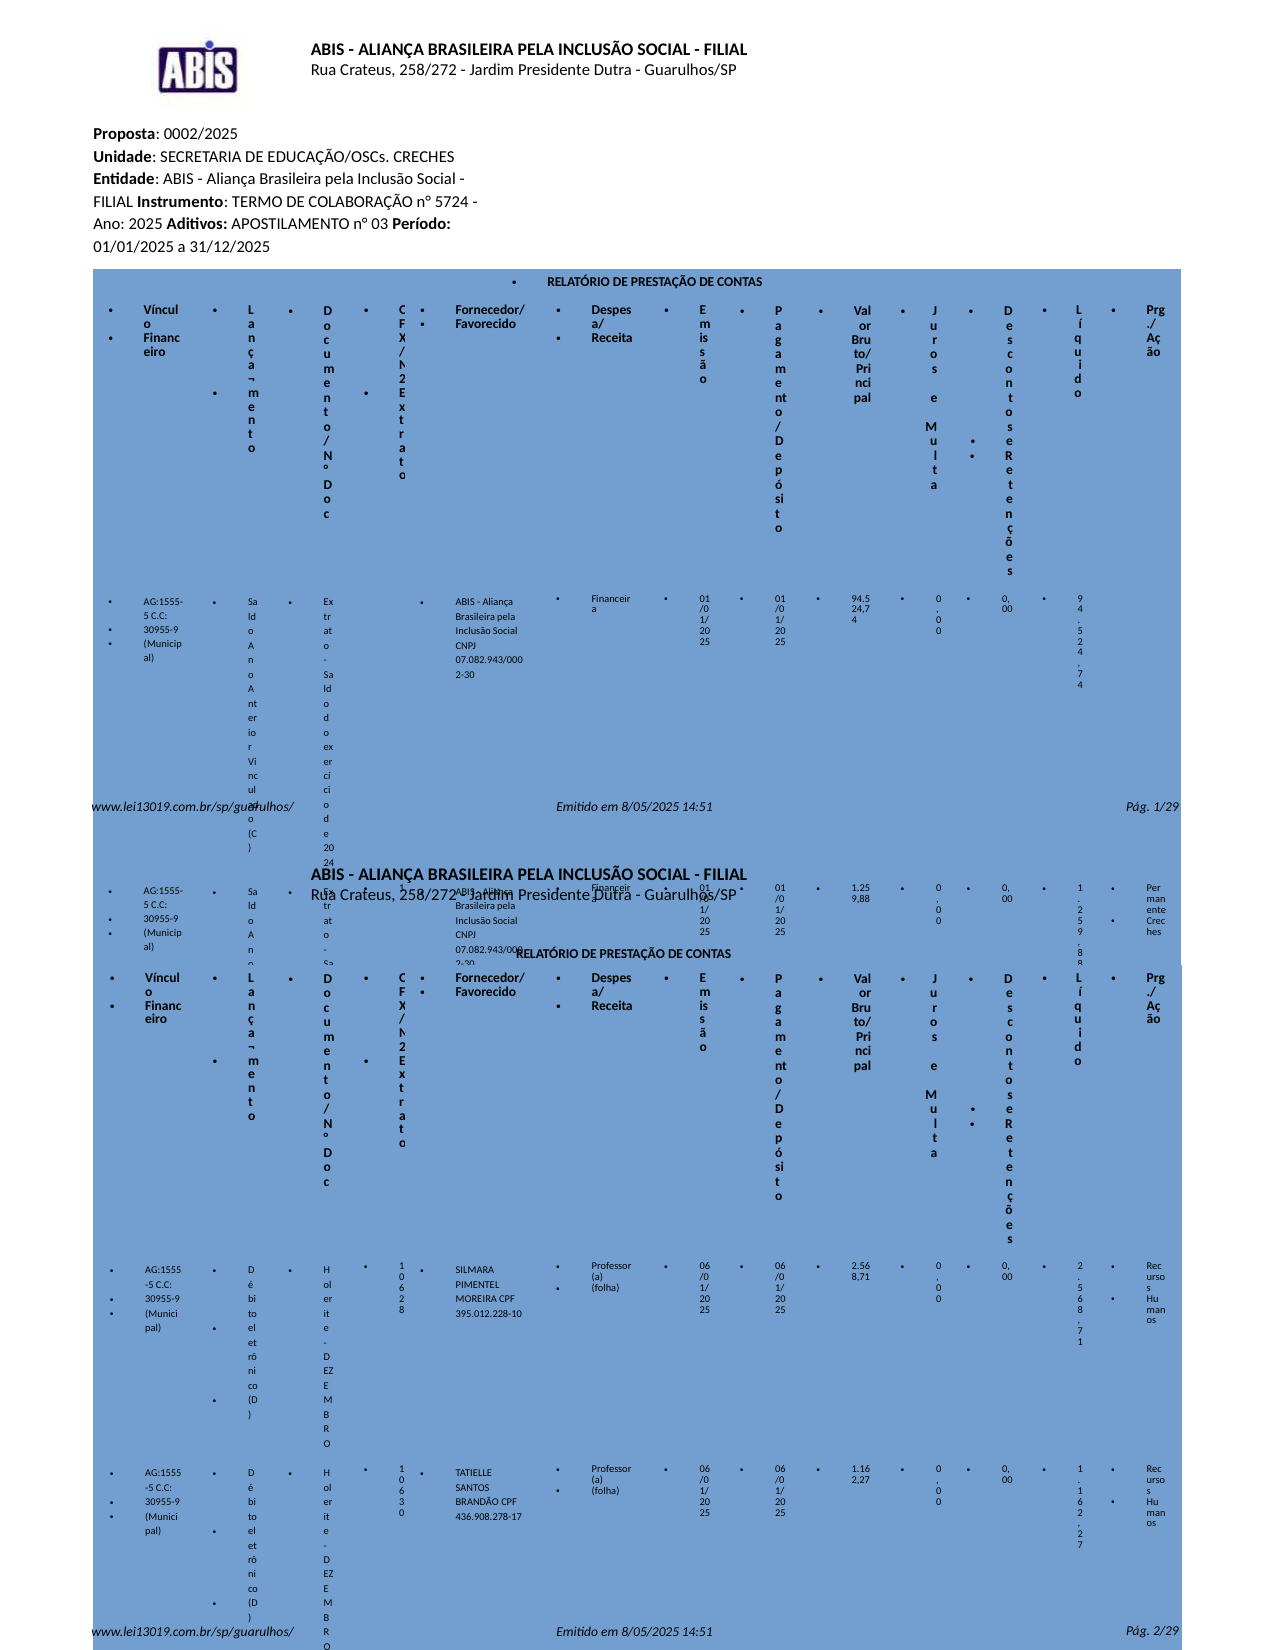

ABIS - ALIANÇA BRASILEIRA PELA INCLUSÃO SOCIAL - FILIAL
Rua Crateus, 258/272 - Jardim Presidente Dutra - Guarulhos/SP
Proposta: 0002/2025
Unidade: SECRETARIA DE EDUCAÇÃO/OSCs. CRECHES Entidade: ABIS - Aliança Brasileira pela Inclusão Social - FILIAL Instrumento: TERMO DE COLABORAÇÃO n° 5724 - Ano: 2025 Aditivos: APOSTILAMENTO n° 03 Período: 01/01/2025 a 31/12/2025
| RELATÓRIO DE PRESTAÇÃO DE CONTAS | | | | | | | | | | | | |
| --- | --- | --- | --- | --- | --- | --- | --- | --- | --- | --- | --- | --- |
| Vínculo Financeiro | Lança¬ mento | Document o / N° Doc | OFX/N2 Extrato | Fornecedor/ Favorecido | Despesa/ Receita | Emissão | Pagamento / Depósito | Valor Bruto/ Principal | Juros e Multa | Descontos e Retenções | Líquido | Prg./Ação |
| AG:1555-5 C.C: 30955-9 (Municipal) | Saldo Ano Anterior Vinculado (C) | Extrato -Saldo do exercício de 2024 | | ABIS - Aliança Brasileira pela Inclusão Social CNPJ 07.082.943/0002-30 | Financeira | 01/01/2025 | 01/01/2025 | 94.524,74 | 0,00 | 0,00 | 94.524,74 | |
| AG:1555-5 C.C: 30955-9 (Municipal) | Saldo Ano Anterior Vinculado (C) | Extrato -Saldo do exercício de 2024 | 1 | ABIS - Aliança Brasileira pela Inclusão Social CNPJ 07.082.943/0002-30 | Financeira | 01/01/2025 | 01/01/2025 | 1.259,88 | 0,00 | 0,00 | 1.259,88 | Permanente Creches |
| AG:1555-5 C.C: 30955-9 (Municipal) | Saldo Ano Anterior Vinculado (C) | Extrato -Saldo do exercício de 2024 | 1 | ABIS - Aliança Brasileira pela Inclusão Social CNPJ 07.082.943/0002-30 | Financeira | 01/01/2025 | 01/01/2025 | 82.469,70 | 0,00 | 0,00 | 82.469,70 | Poupança |
| AG:1555-5 C.C: 30955-9 (Municipal) | Débito eletrônico (D) | Recibo -DEZEMBRO | 10601 | RG MÓVEIS EIRELI CNPJ 18.612.354/0001-52 | Locação de Imóveis PJ | 05/01/2025 | 06/01/2025 | 9.449,48 | 0,00 | 0,00 | 9.449,48 | Locação |
| AG:1555-5 C.C: 30955-9 (Municipal) | Débito eletrônico (D) | Holerite -DEZEMBRO | 10610 | CELINA APARECIDA SOARES NOBRE CPF 231.398.908-93 | Professor(a) (folha) | 06/01/2025 | 06/01/2025 | 2.568,71 | 0,00 | 0,00 | 2.568,71 | Recursos Humanos |
| AG:1555-5 C.C: 30955-9 (Municipal) | Débito eletrônico (D) | Holerite -DEZEMBRO | 10613 | ELINEIDE MORAIS DE ANDRARE CPF 262.002.338-61 | Auxiliar de Cozinha (folha) | 06/01/2025 | 06/01/2025 | 1.425,18 | 0,00 | 0,00 | 1.425,18 | Recursos Humanos |
| AG:1555-5 C.C: 30955-9 (Municipal) | Débito eletrônico (D) | Holerite -DEZEMBRO | 10615 | Emile Soares de Pinho Silva CPF 436.083.868-90 | Professor(a) (folha) | 06/01/2025 | 06/01/2025 | 2.540,67 | 0,00 | 0,00 | 2.540,67 | Recursos Humanos |
www.lei13019.com.br/sp/guarulhos/
Emitido em 8/05/2025 14:51
Pág. 1/29
ABIS - ALIANÇA BRASILEIRA PELA INCLUSÃO SOCIAL - FILIAL
Rua Crateus, 258/272 - Jardim Presidente Dutra - Guarulhos/SP
RELATÓRIO DE PRESTAÇÃO DE CONTAS
| Vínculo Financeiro | Lança¬ mento | Document o / N° Doc | OFX/N2 Extrato | Fornecedor/ Favorecido | Despesa/ Receita | Emissão | Pagamento / Depósito | Valor Bruto/ Principal | Juros e Multa | Descontos e Retenções | Líquido | Prg./Ação |
| --- | --- | --- | --- | --- | --- | --- | --- | --- | --- | --- | --- | --- |
| AG:1555-5 C.C: 30955-9 (Municipal) | Débito eletrônico (D) | Holerite -DEZEMBRO | 10628 | SILMARA PIMENTEL MOREIRA CPF 395.012.228-10 | Professor(a) (folha) | 06/01/2025 | 06/01/2025 | 2.568,71 | 0,00 | 0,00 | 2.568,71 | Recursos Humanos |
| AG:1555-5 C.C: 30955-9 (Municipal) | Débito eletrônico (D) | Holerite -DEZEMBRO | 10630 | TATIELLE SANTOS BRANDÃO CPF 436.908.278-17 | Professor(a) (folha) | 06/01/2025 | 06/01/2025 | 1.162,27 | 0,00 | 0,00 | 1.162,27 | Recursos Humanos |
| AG:1555-5 C.C: 30955-9 (Municipal) | Débito eletrônico (D) | Nota fiscal de serviços - 190294 | 10631 | DIXI VEXT COMERCIO DE EQUIPAMENTOS ELETRONICOS E SISTEMAS LTDA CNPJ 15.077.663/0002-62 | Manutenção de Softwares e Hardwares | 06/01/2025 | 06/01/2025 | 145,66 | 0,00 | 0,00 | 145,66 | Custos Indiretos |
| AG:1555-5 C.C: 30955-9 (Municipal) | Débito eletrônico (D) | Holerite -DEZEMBRO | 94095 | ERIKA BASILIO DE PAULA LIMA CPF 400.817.158-46 | Coordenador Pedagógico (folha) | 06/01/2025 | 06/01/2025 | 1.817,15 | 0,00 | 0,00 | 1.817,15 | Recursos Humanos |
| AG:1555-5 C.C: 30955-9 (Municipal) | Débito eletrônico (D) | Holerite -DEZEMBRO | 98087 | Sabryna de Olieira Freitas CPF 478.282.568-41 | Professor(a) (folha) | 06/01/2025 | 06/01/2025 | 1.505,02 | 0,00 | 0,00 | 1.505,02 | Recursos Humanos |
| AG:1555-5 C.C: 30955-9 (Municipal) | Débito eletrônico (D) | Holerite -DEZEMBRO | 106499 | GABRIELLE ANDRADE DA SILVA CPF 520.151.218-62 | Professor(a) (folha) | 06/01/2025 | 06/01/2025 | 1.455,53 | 0,00 | 0,00 | 1.455,53 | Recursos Humanos |
| AG:1555-5 C.C: 30955-9 (Municipal) | Débito eletrônico (D) | Holerite -DEZEMBRO | 108945 | ANA CLAUDIA MORAES FERREIRA CPF 400.104.478-14 | Auxiliar de Limpeza (folha) | 06/01/2025 | 06/01/2025 | 858,54 | 0,00 | 0,00 | 858,54 | Recursos Humanos |
| AG:1555-5 C.C: 30955-9 (Municipal) | Débito eletrônico (D) | Holerite -DEZEMBRO | 109987 | ELIZABETH DA COSTA SANTOS CPF 352.883.208-88 | Professor(a) (folha) | 06/01/2025 | 06/01/2025 | 2.568,71 | 0,00 | 0,00 | 2.568,71 | Recursos Humanos |
| AG:1555-5 C.C: 30955-9 (Municipal) | Débito eletrônico (D) | Holerite -DEZEMBRO | 40510 | BEATRIZ VILCHES DE SANTANA CPF 449.980.758-10 | Professor(a) (folha) | 06/01/2025 | 06/01/2025 | 1.409,02 | 0,00 | 0,00 | 1.409,02 | Recursos Humanos |
| AG:1555-5 C.C: 30955-9 (Municipal) | Débito eletrônico (D) | Holerite -DEZEMBRO | 35939 | LUANA TEIXEIRA RODRIGUES CPF 510.691.328-45 | Professor(a) (folha) | 06/01/2025 | 06/01/2025 | 2.568,71 | 0,00 | 0,00 | 2.568,71 | Recursos Humanos |
| AG:1555-5 C.C: 30955-9 (Municipal) | Débito eletrônico (D) | Holerite -DEZEMBRO | 59368 | Karoline Silva Cavalcante CPF 403.324.888-96 | Professor(a) (folha) | 06/01/2025 | 06/01/2025 | 2.568,71 | 0,00 | 0,00 | 2.568,71 | Recursos Humanos |
Pág. 2/29
www.lei13019.com.br/sp/guarulhos/
Emitido em 8/05/2025 14:51